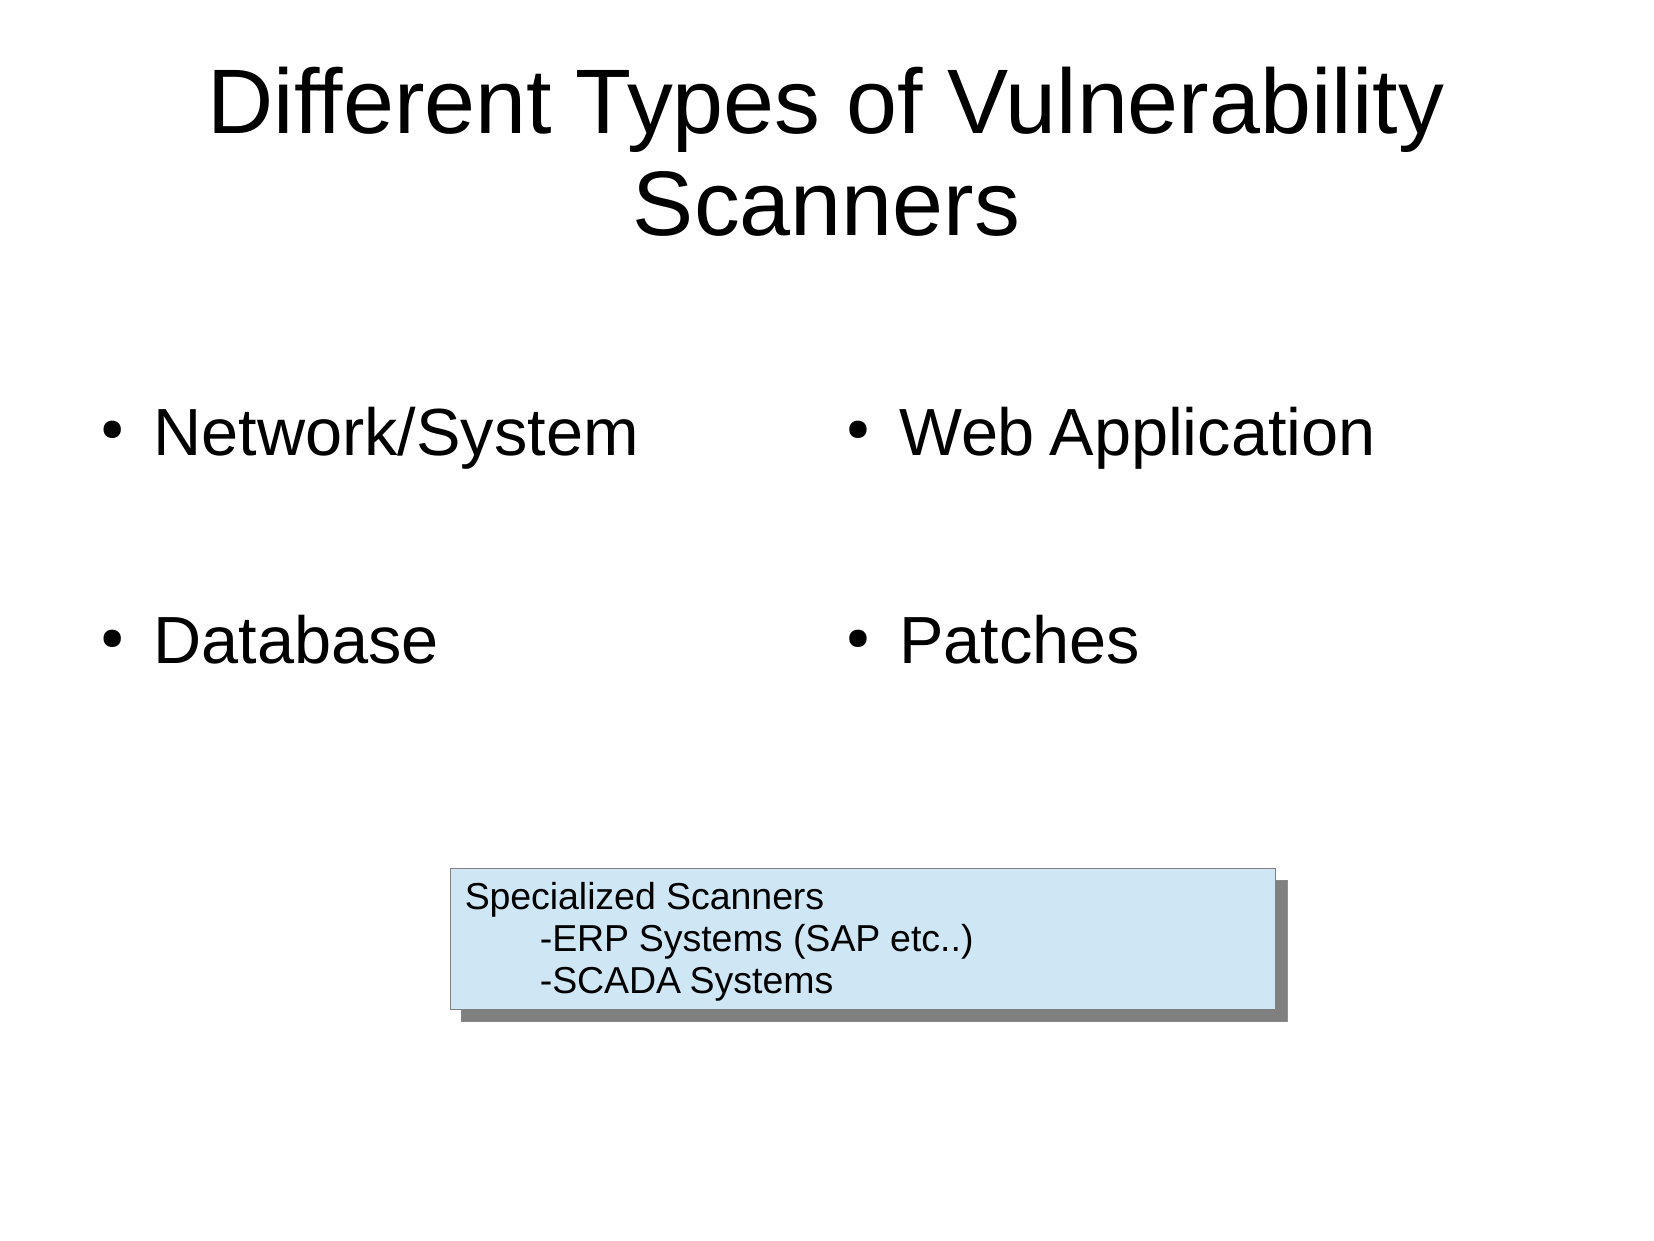

# Different Types of Vulnerability Scanners
Network/System
Database
Web Application
Patches
Specialized Scanners
	-ERP Systems (SAP etc..)
	-SCADA Systems